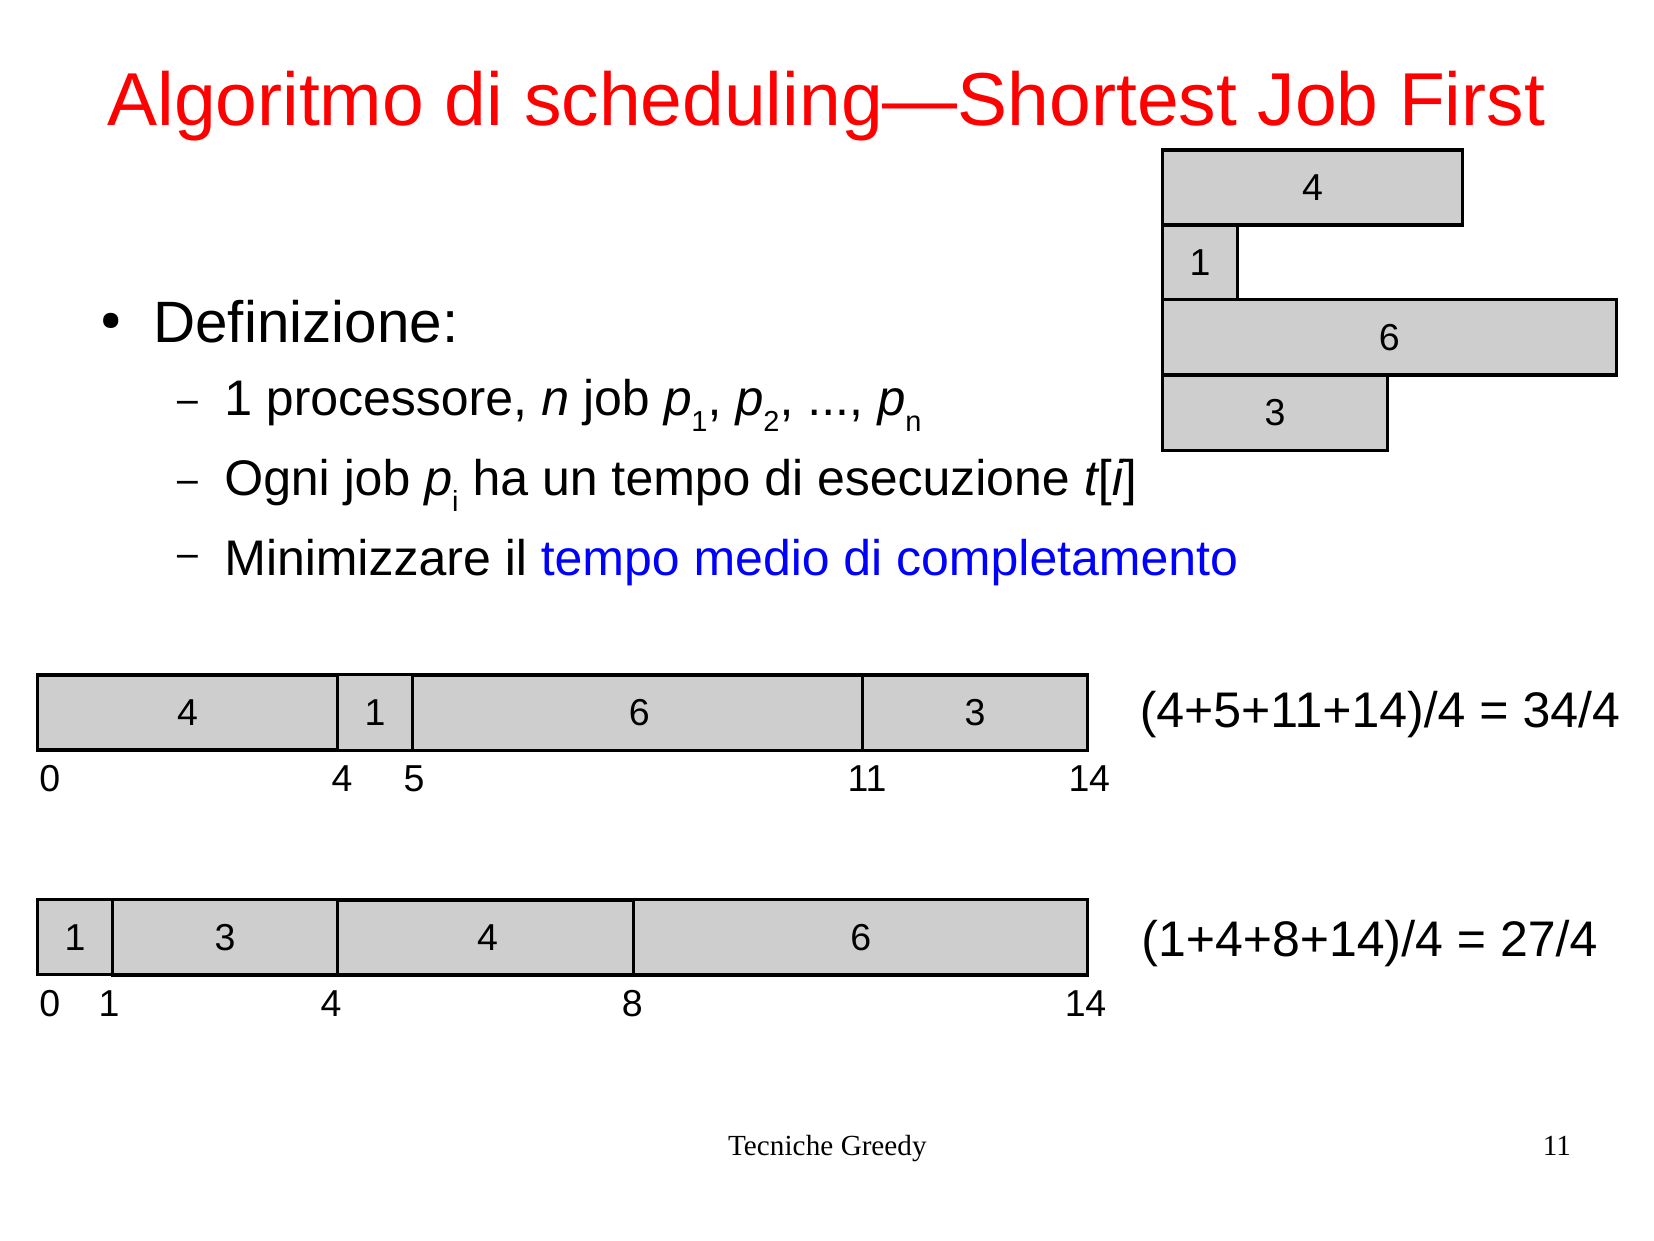

# Algoritmo di scheduling—Shortest Job First
4
1
Definizione:
1 processore, n job p1, p2, ..., pn
Ogni job pi ha un tempo di esecuzione t[i]
Minimizzare il tempo medio di completamento
6
3
4
1
6
3
(4+5+11+14)/4 = 34/4
0
4
5
11
14
1
3
6
4
(1+4+8+14)/4 = 27/4
0
1
4
8
14
Tecniche Greedy
11